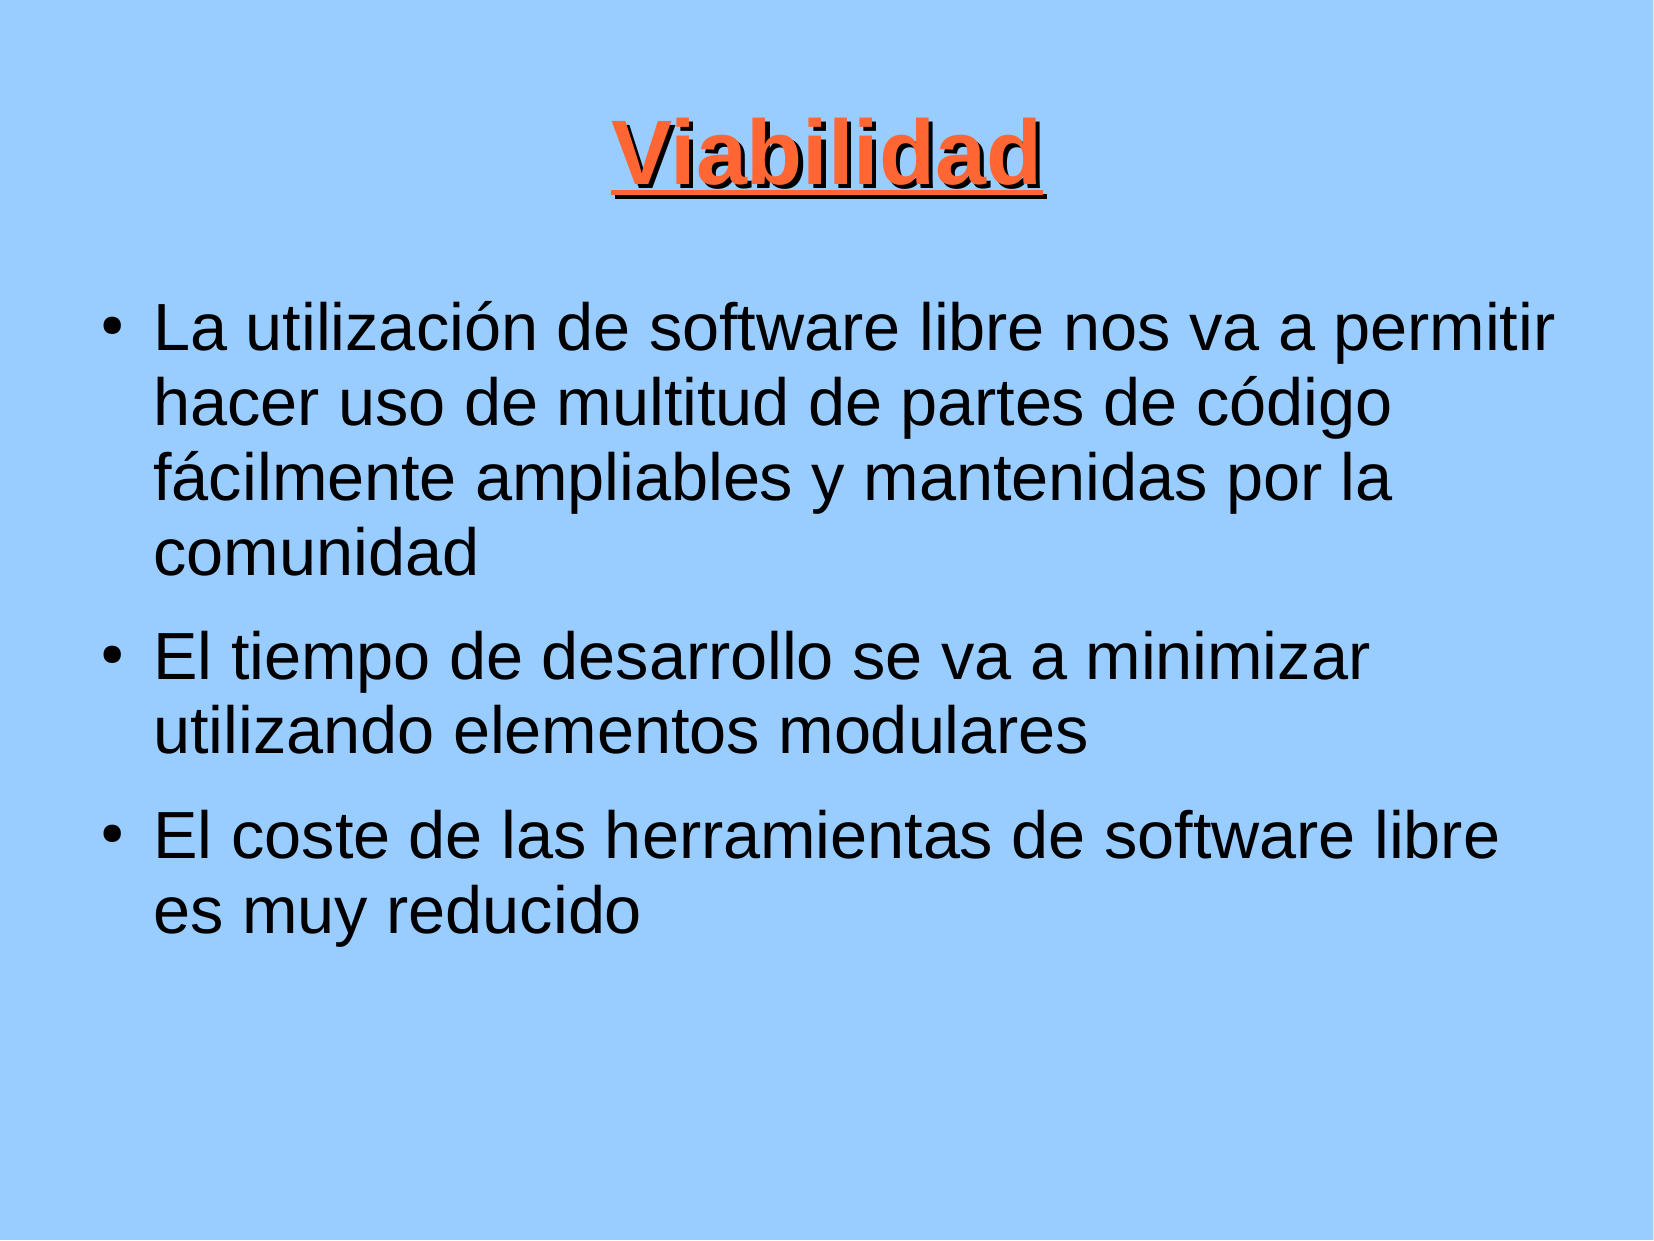

# Viabilidad
La utilización de software libre nos va a permitir hacer uso de multitud de partes de código fácilmente ampliables y mantenidas por la comunidad
El tiempo de desarrollo se va a minimizar utilizando elementos modulares
El coste de las herramientas de software libre es muy reducido